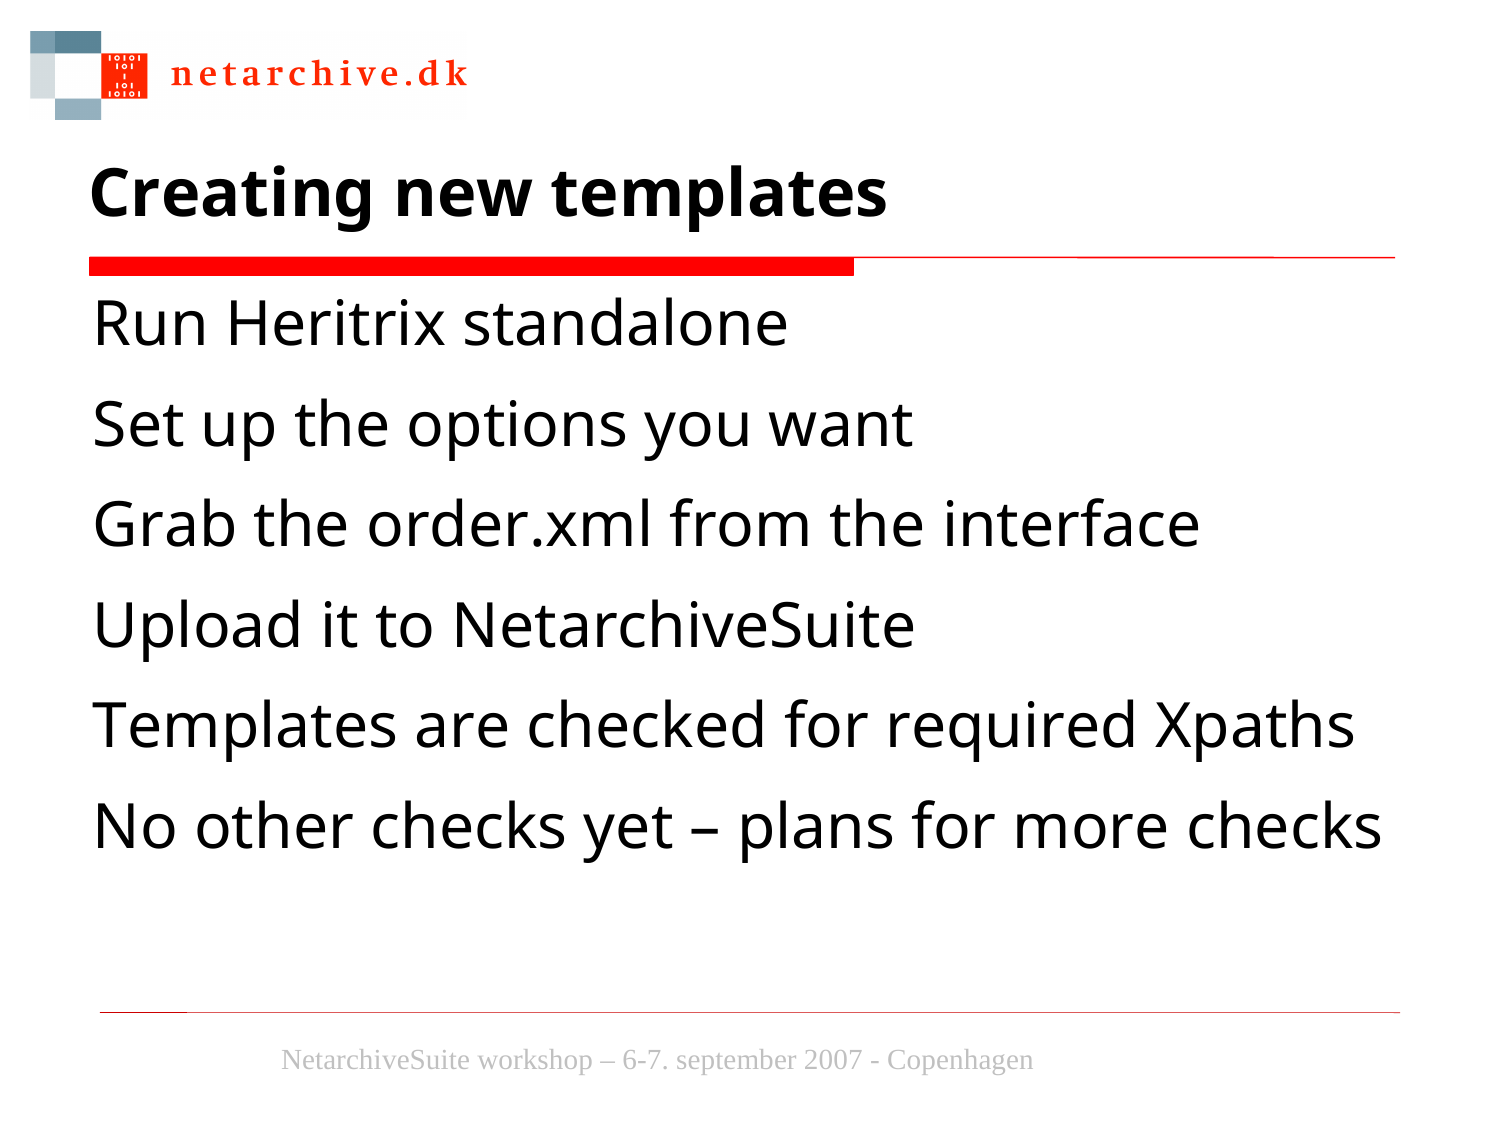

# Creating new templates
Run Heritrix standalone
Set up the options you want
Grab the order.xml from the interface
Upload it to NetarchiveSuite
Templates are checked for required Xpaths
No other checks yet – plans for more checks